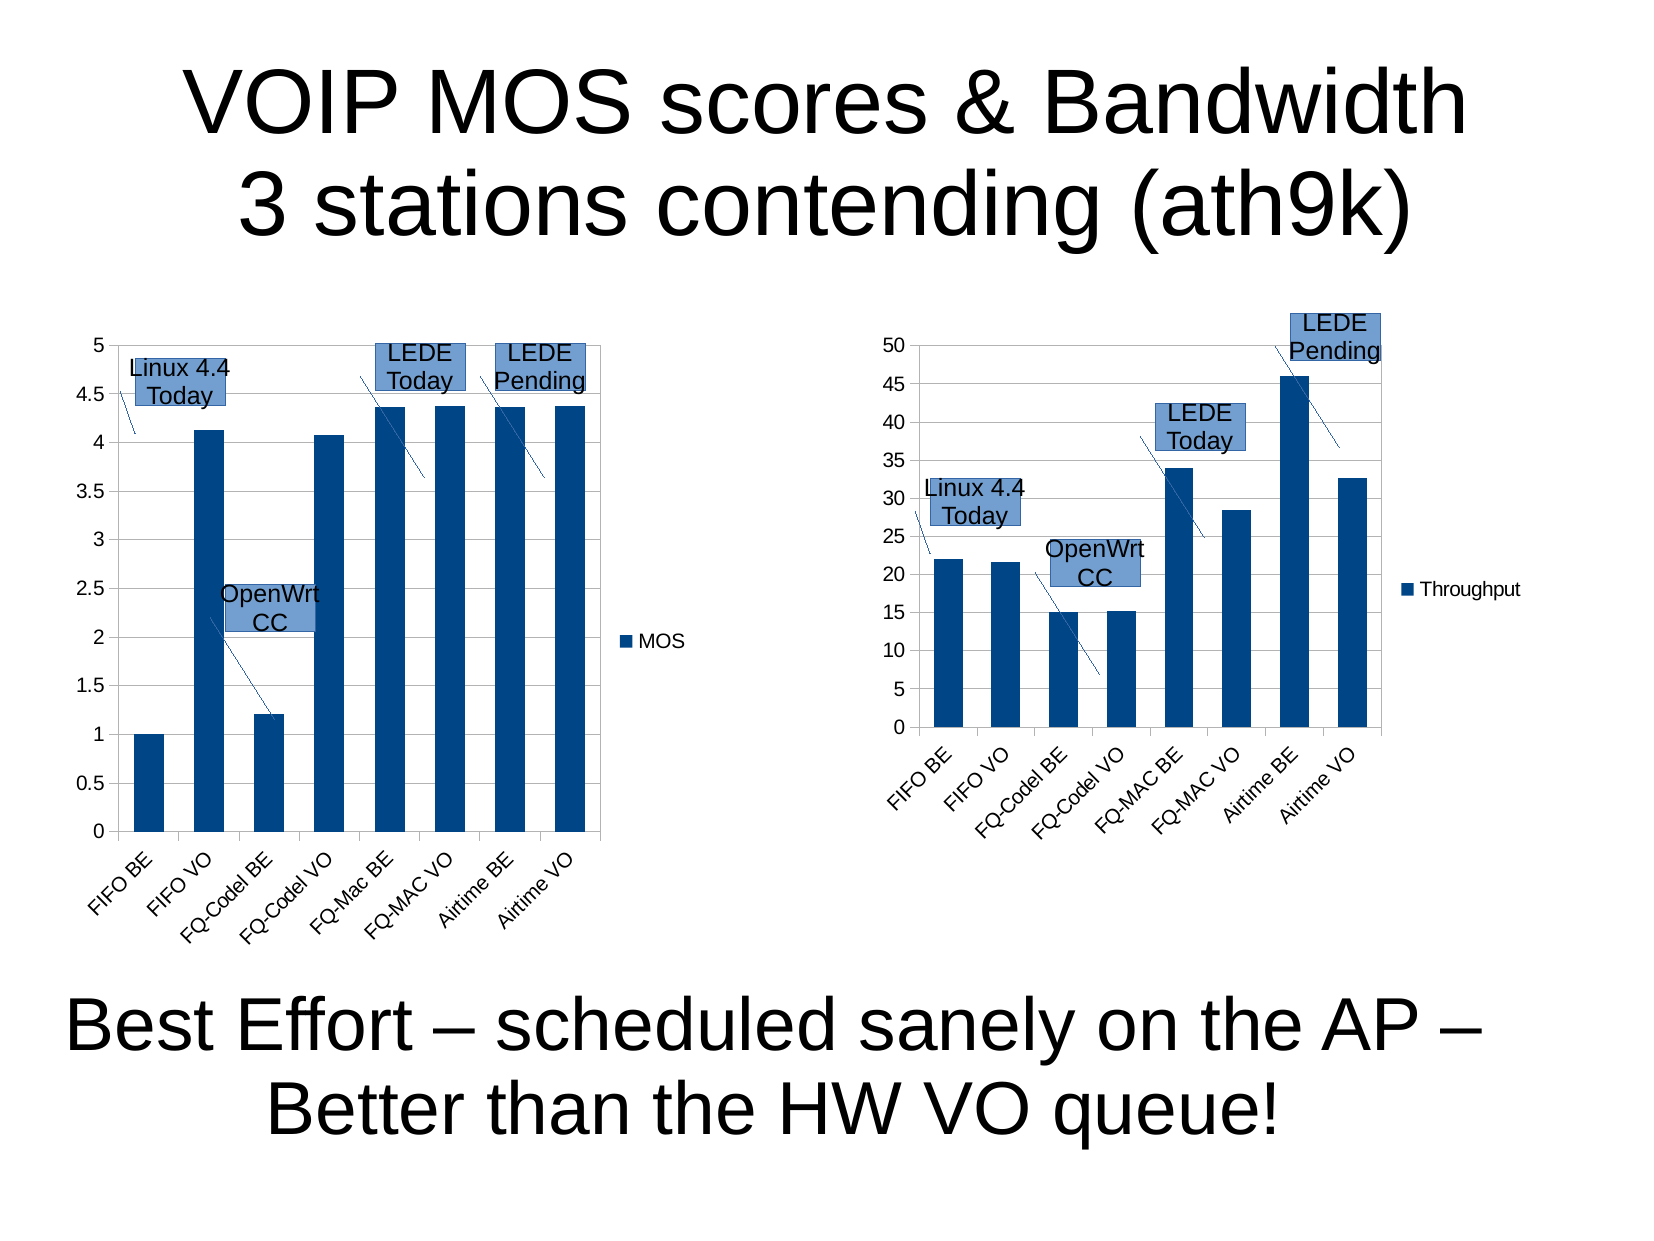

# VOIP MOS scores & Bandwidth 3 stations contending (ath9k)
LEDE
Pending
### Chart
| Category | MOS |
|---|---|
| FIFO BE | 1.0 |
| FIFO VO | 4.13 |
| FQ-Codel BE | 1.21 |
| FQ-Codel VO | 4.08 |
| FQ-Mac BE | 4.37 |
| FQ-MAC VO | 4.38 |
| Airtime BE | 4.36 |
| Airtime VO | 4.38 |
### Chart
| Category | Throughput |
|---|---|
| FIFO BE | 22.0 |
| FIFO VO | 21.6 |
| FQ-Codel BE | 15.1 |
| FQ-Codel VO | 15.2 |
| FQ-MAC BE | 34.0 |
| FQ-MAC VO | 28.5 |
| Airtime BE | 46.1 |
| Airtime VO | 32.7 |LEDE
Today
LEDE
Pending
Linux 4.4
Today
LEDE
Today
Linux 4.4
Today
OpenWrt
CC
OpenWrt
CC
Best Effort – scheduled sanely on the AP – Better than the HW VO queue!